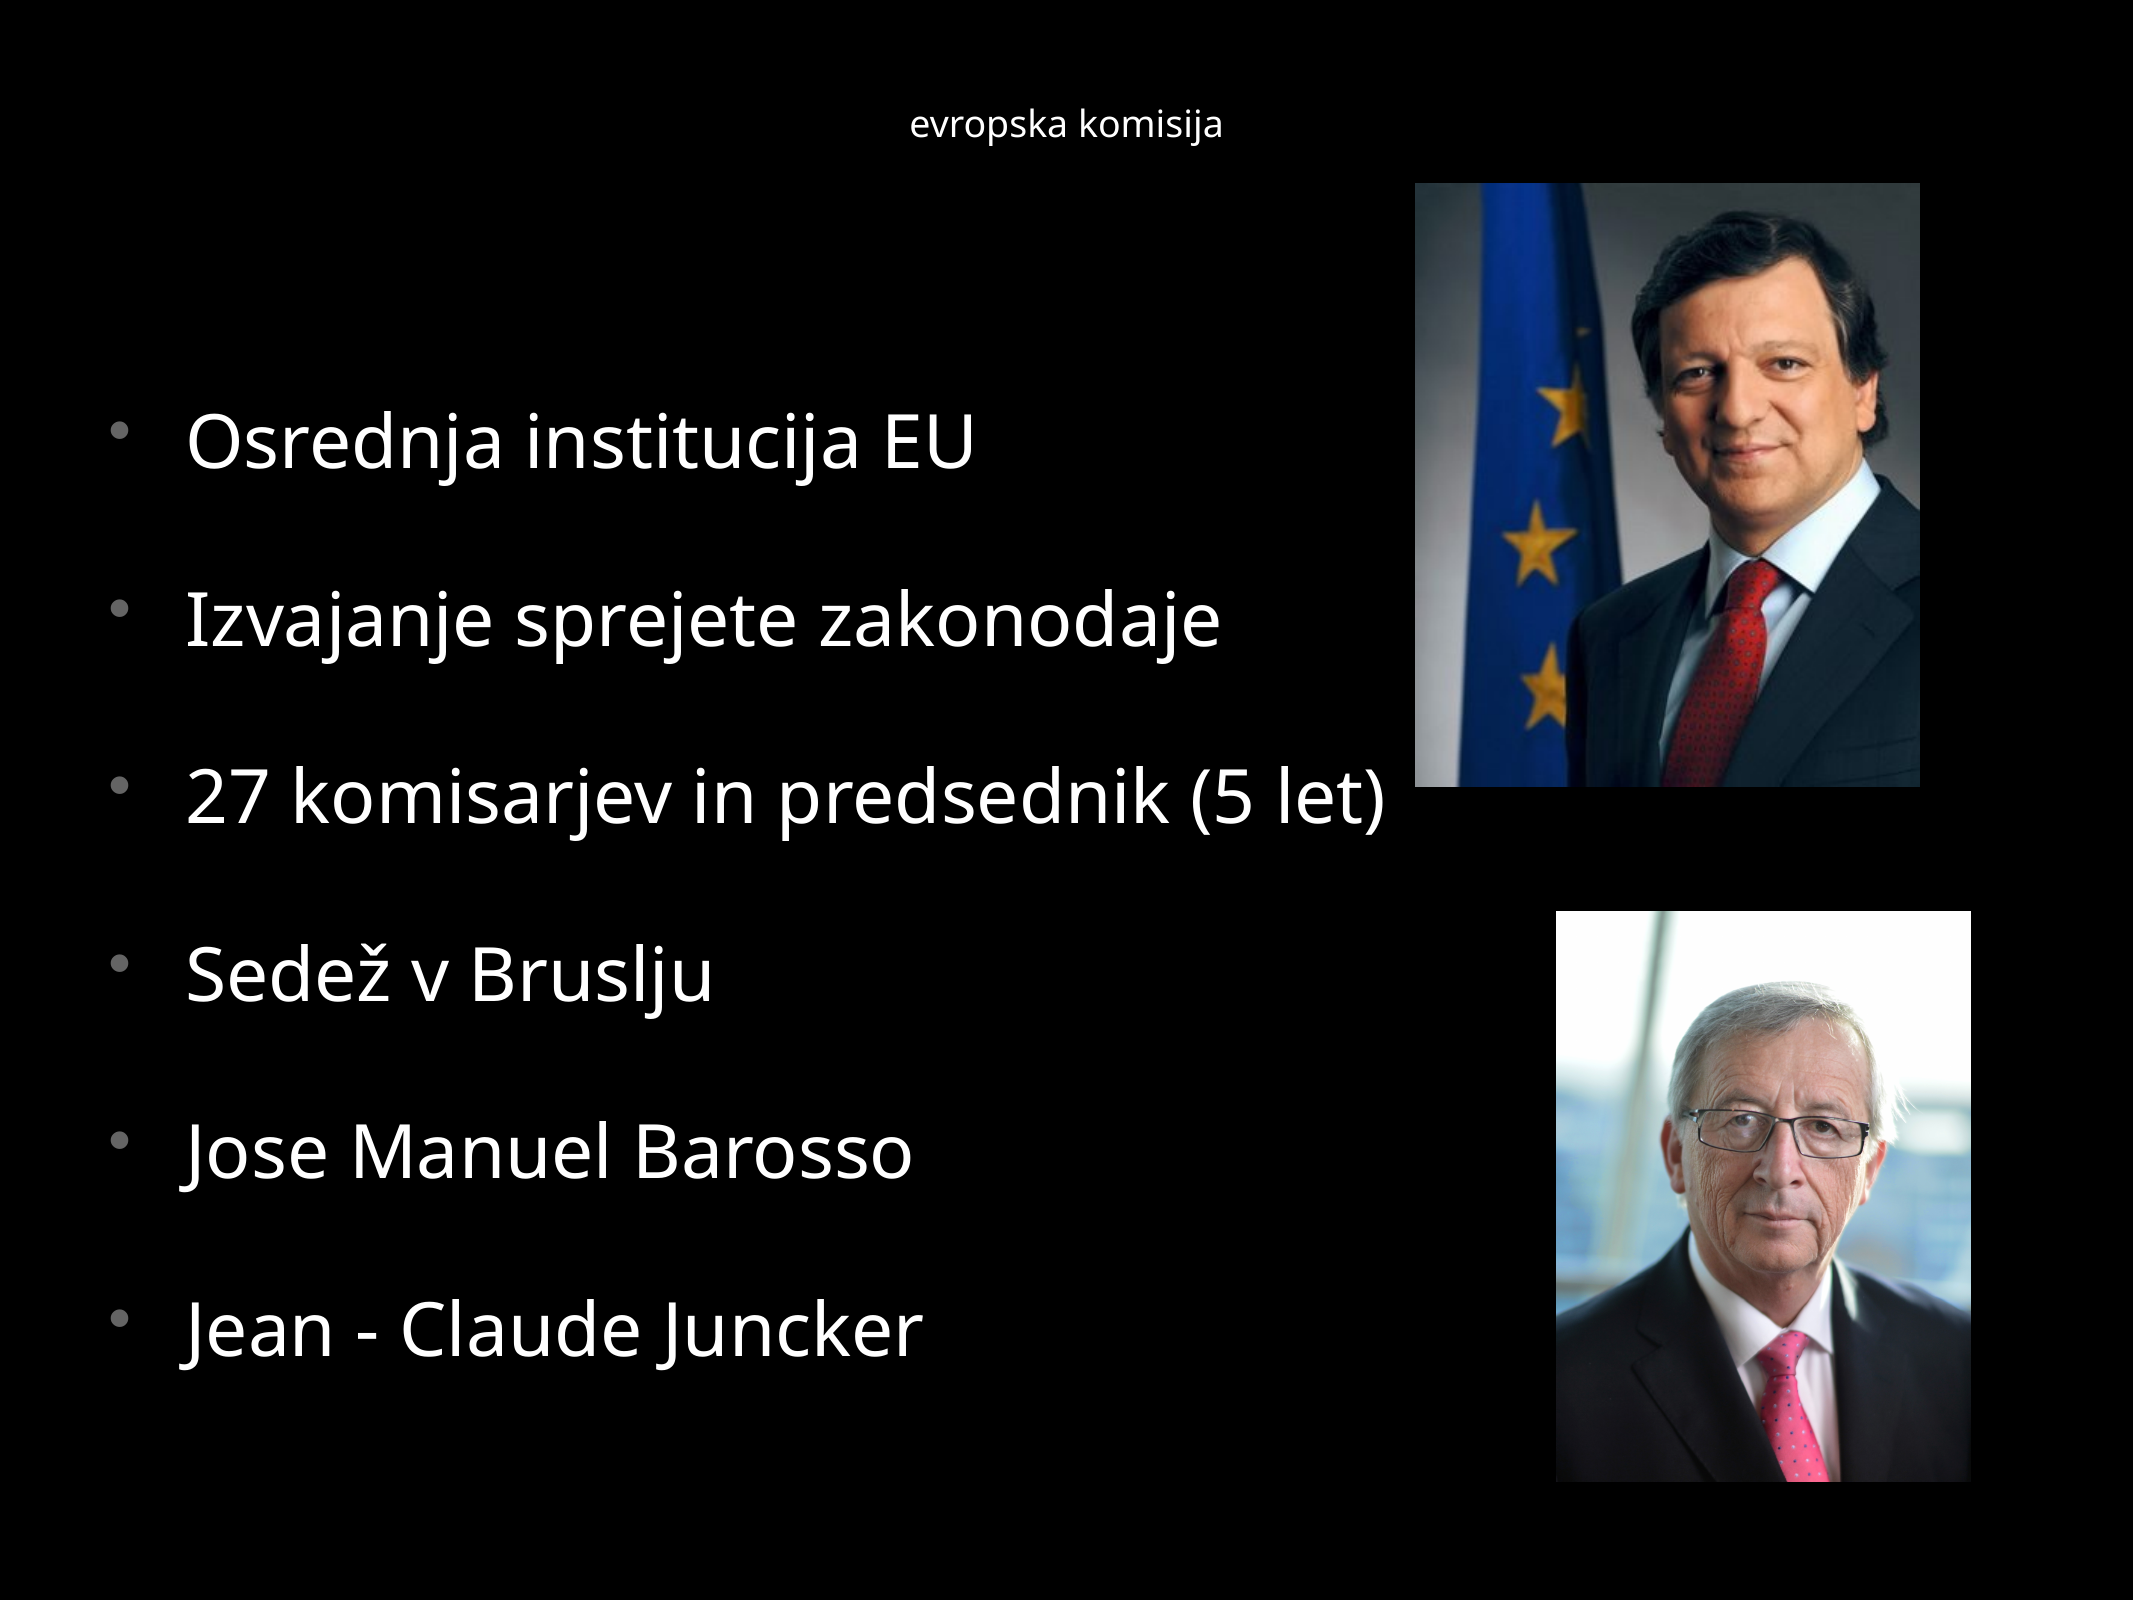

# evropska komisija
Osrednja institucija EU
Izvajanje sprejete zakonodaje
27 komisarjev in predsednik (5 let)
Sedež v Bruslju
Jose Manuel Barosso
Jean - Claude Juncker